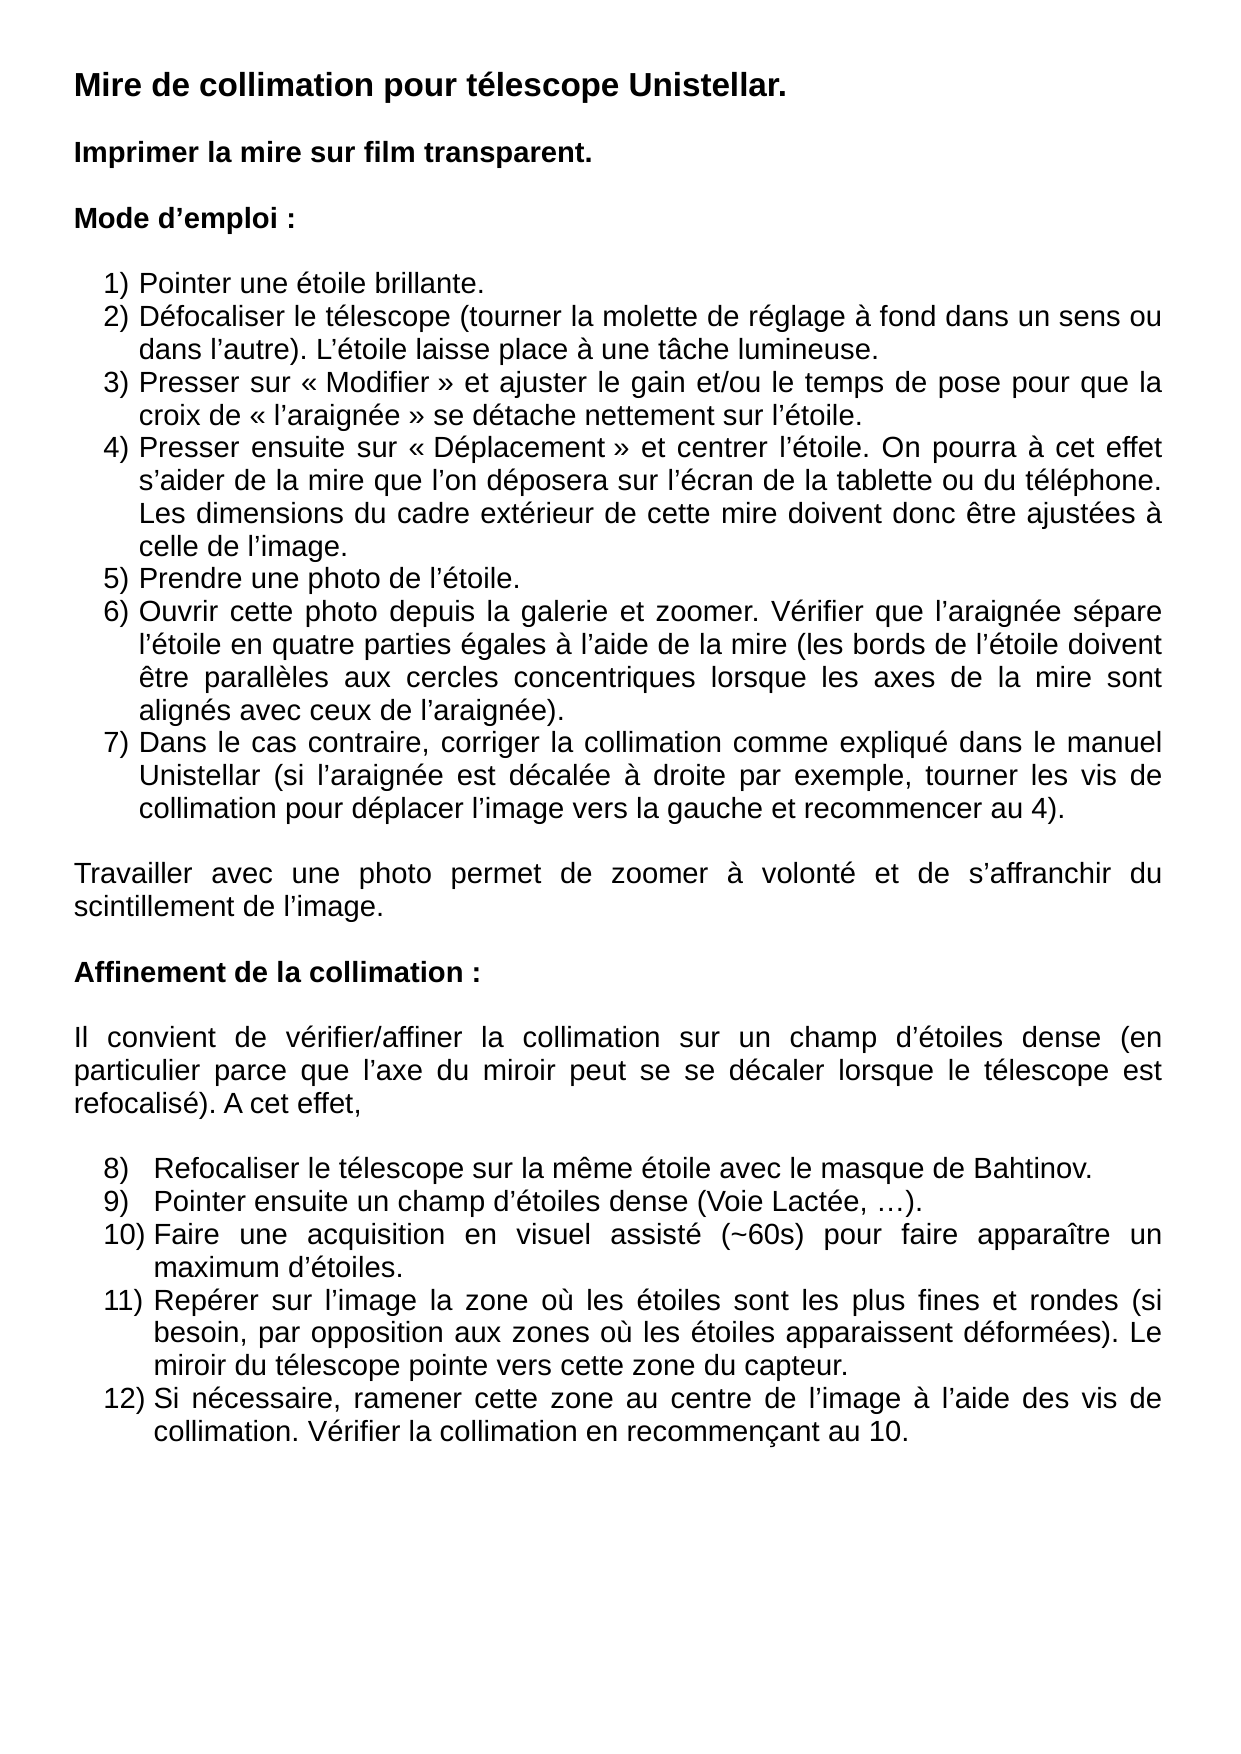

Mire de collimation pour télescope Unistellar.
Imprimer la mire sur film transparent.
Mode d’emploi :
Pointer une étoile brillante.
Défocaliser le télescope (tourner la molette de réglage à fond dans un sens ou dans l’autre). L’étoile laisse place à une tâche lumineuse.
Presser sur « Modifier » et ajuster le gain et/ou le temps de pose pour que la croix de « l’araignée » se détache nettement sur l’étoile.
Presser ensuite sur « Déplacement » et centrer l’étoile. On pourra à cet effet s’aider de la mire que l’on déposera sur l’écran de la tablette ou du téléphone. Les dimensions du cadre extérieur de cette mire doivent donc être ajustées à celle de l’image.
Prendre une photo de l’étoile.
Ouvrir cette photo depuis la galerie et zoomer. Vérifier que l’araignée sépare l’étoile en quatre parties égales à l’aide de la mire (les bords de l’étoile doivent être parallèles aux cercles concentriques lorsque les axes de la mire sont alignés avec ceux de l’araignée).
Dans le cas contraire, corriger la collimation comme expliqué dans le manuel Unistellar (si l’araignée est décalée à droite par exemple, tourner les vis de collimation pour déplacer l’image vers la gauche et recommencer au 4).
Travailler avec une photo permet de zoomer à volonté et de s’affranchir du scintillement de l’image.
Affinement de la collimation :
Il convient de vérifier/affiner la collimation sur un champ d’étoiles dense (en particulier parce que l’axe du miroir peut se se décaler lorsque le télescope est refocalisé). A cet effet,
Refocaliser le télescope sur la même étoile avec le masque de Bahtinov.
Pointer ensuite un champ d’étoiles dense (Voie Lactée, …).
Faire une acquisition en visuel assisté (~60s) pour faire apparaître un maximum d’étoiles.
Repérer sur l’image la zone où les étoiles sont les plus fines et rondes (si besoin, par opposition aux zones où les étoiles apparaissent déformées). Le miroir du télescope pointe vers cette zone du capteur.
Si nécessaire, ramener cette zone au centre de l’image à l’aide des vis de collimation. Vérifier la collimation en recommençant au 10.